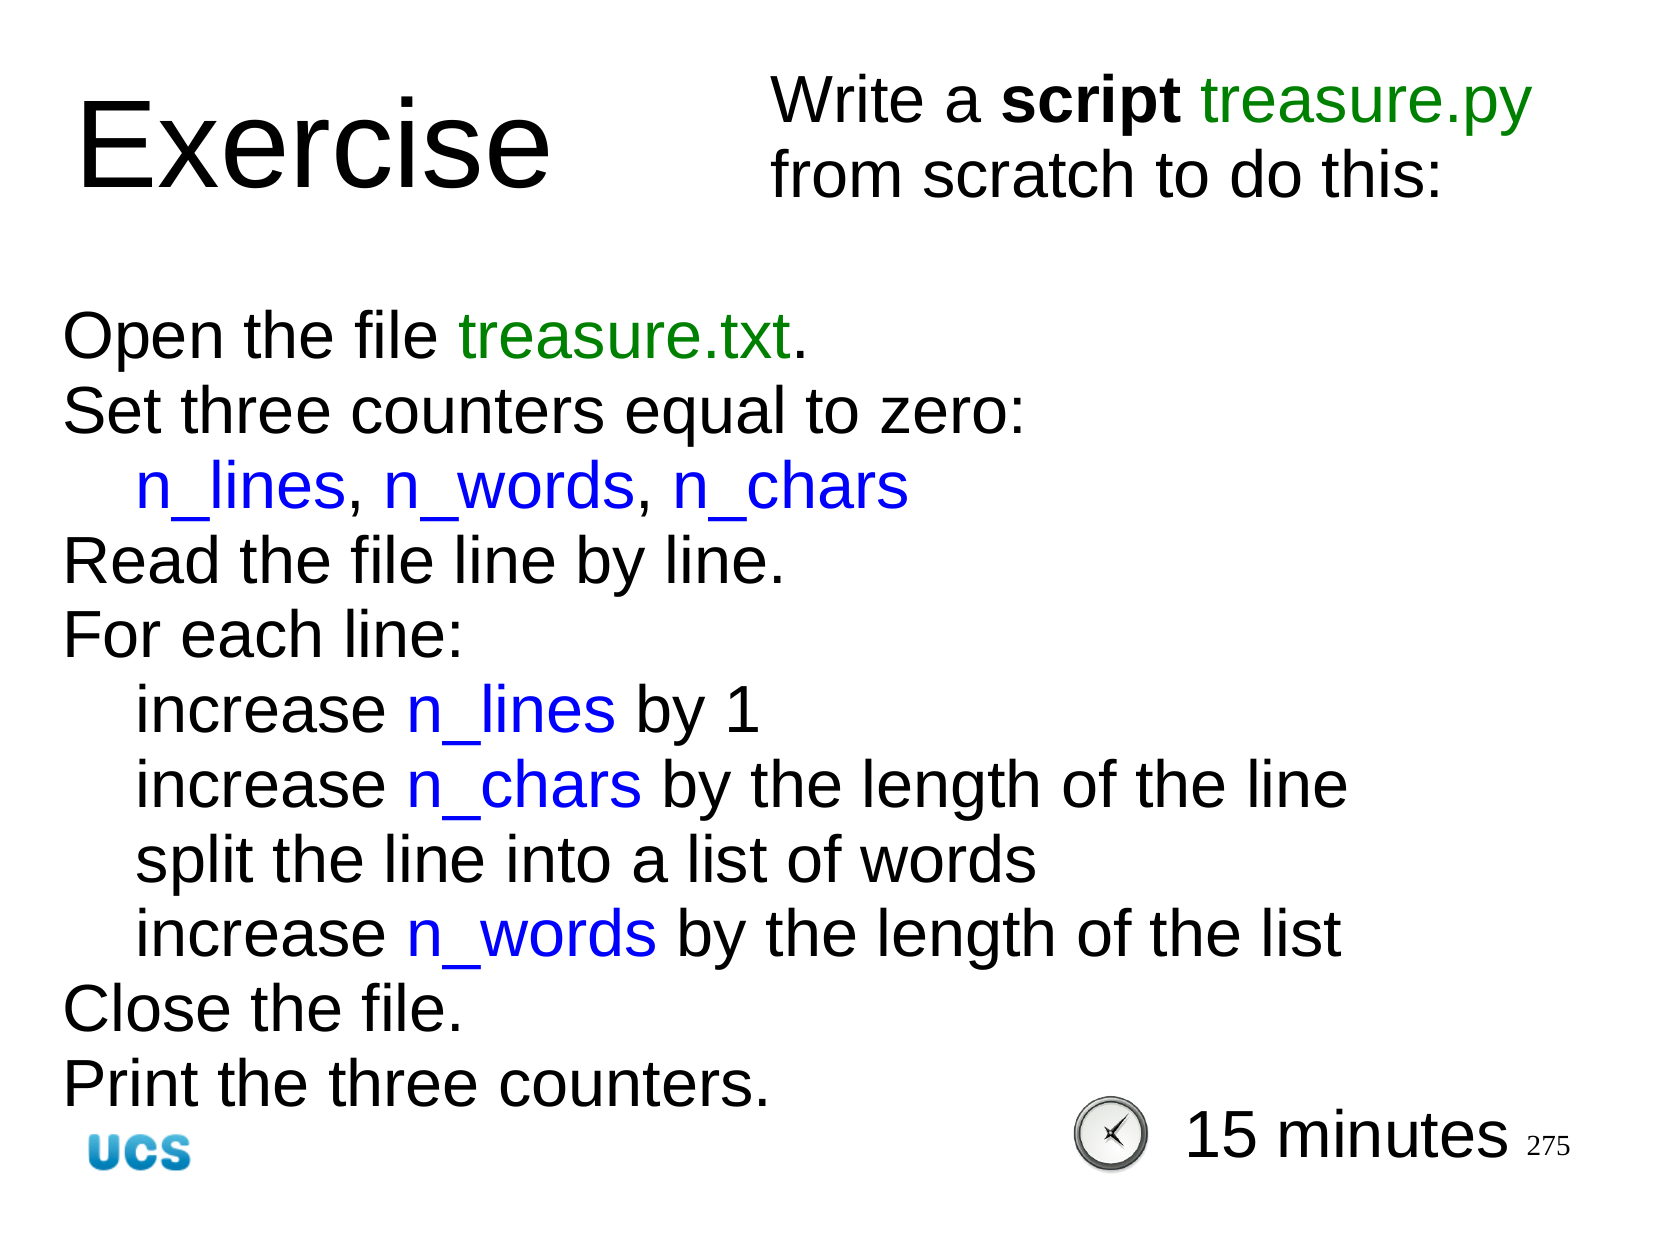

Write a script treasure.py
from scratch to do this:
Exercise
Open the file treasure.txt.
Set three counters equal to zero:
	n_lines, n_words, n_chars
Read the file line by line.
For each line:
	increase n_lines by 1
	increase n_chars by the length of the line
	split the line into a list of words
	increase n_words by the length of the list
Close the file.
Print the three counters.
15 minutes
275